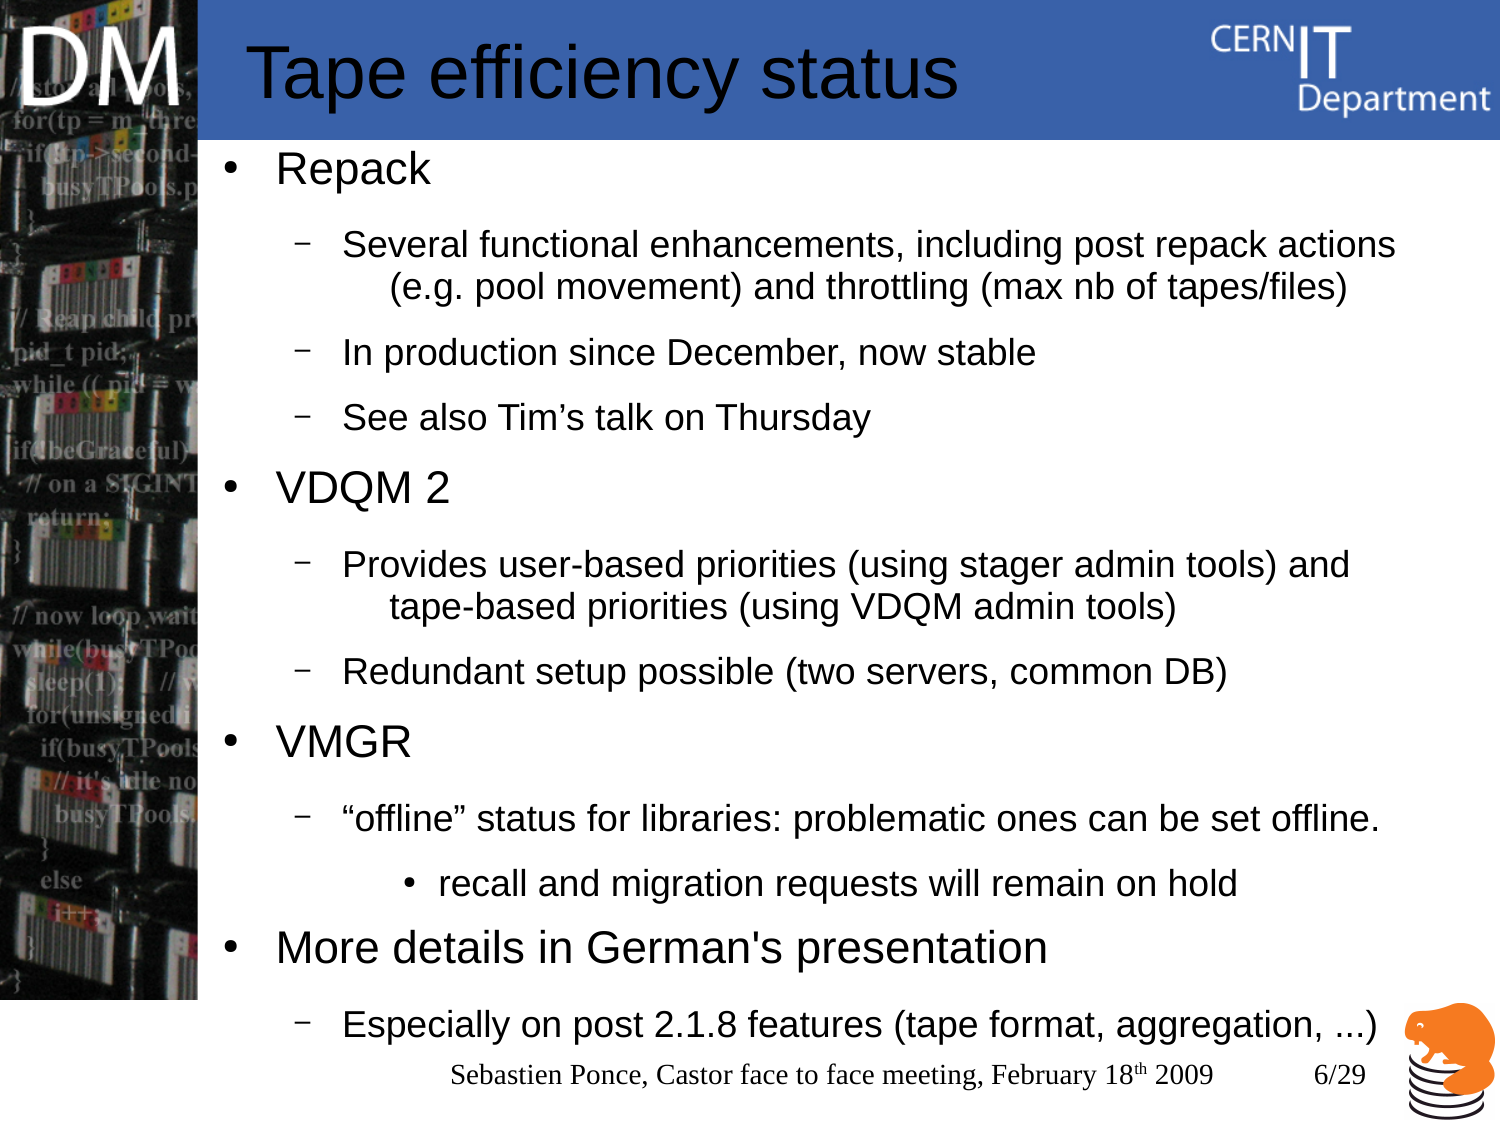

# Tape efficiency status
Repack
Several functional enhancements, including post repack actions (e.g. pool movement) and throttling (max nb of tapes/files)
In production since December, now stable
See also Tim’s talk on Thursday
VDQM 2
Provides user-based priorities (using stager admin tools) and tape-based priorities (using VDQM admin tools)
Redundant setup possible (two servers, common DB)
VMGR
“offline” status for libraries: problematic ones can be set offline.
recall and migration requests will remain on hold
More details in German's presentation
Especially on post 2.1.8 features (tape format, aggregation, ...)